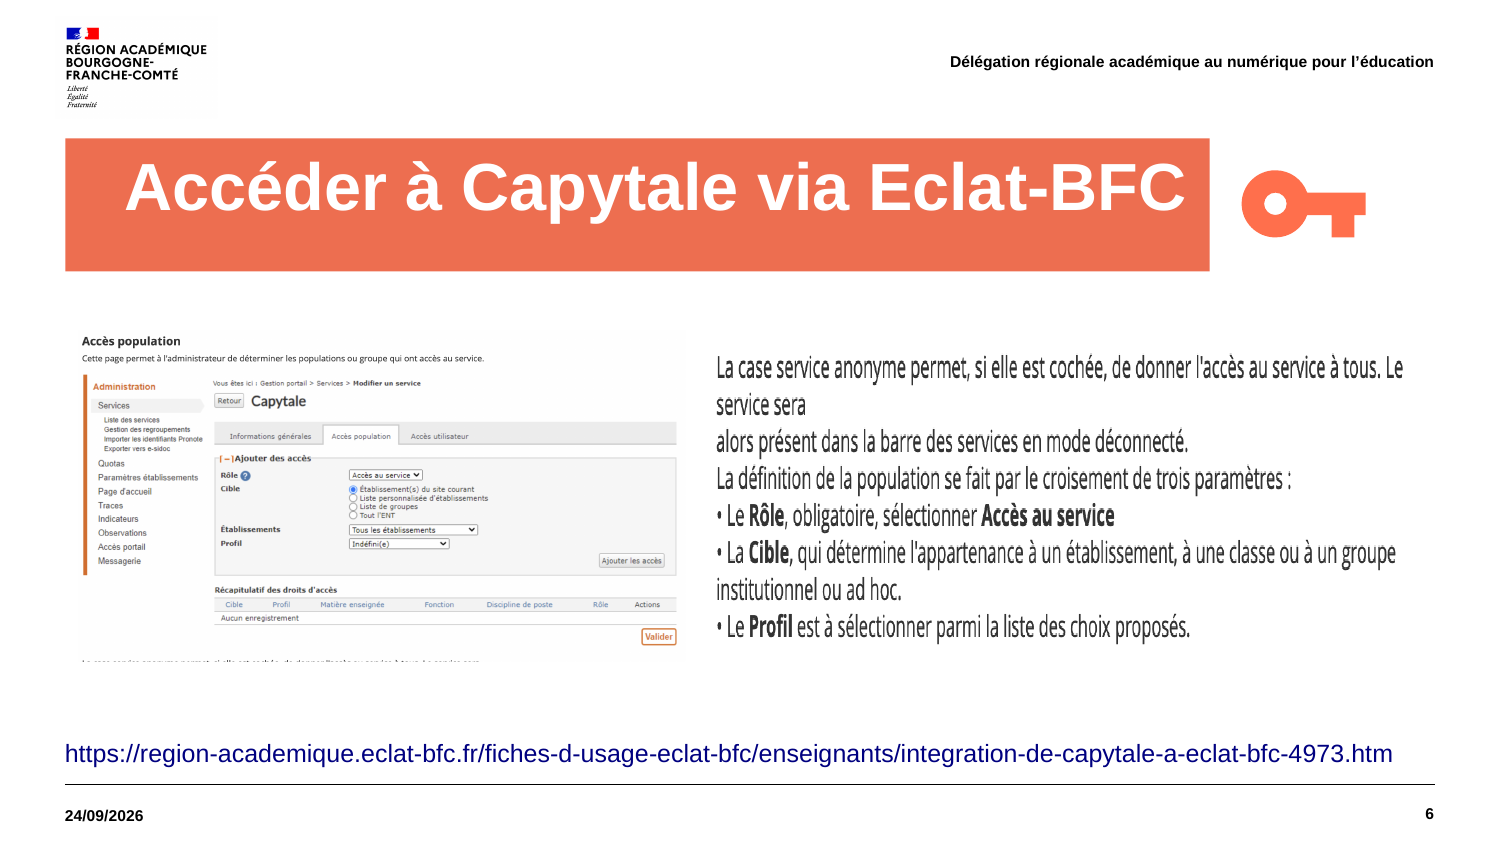

Délégation régionale académique au numérique pour l’éducation
Accéder à Capytale via Eclat-BFC
https://region-academique.eclat-bfc.fr/fiches-d-usage-eclat-bfc/enseignants/integration-de-capytale-a-eclat-bfc-4973.htm